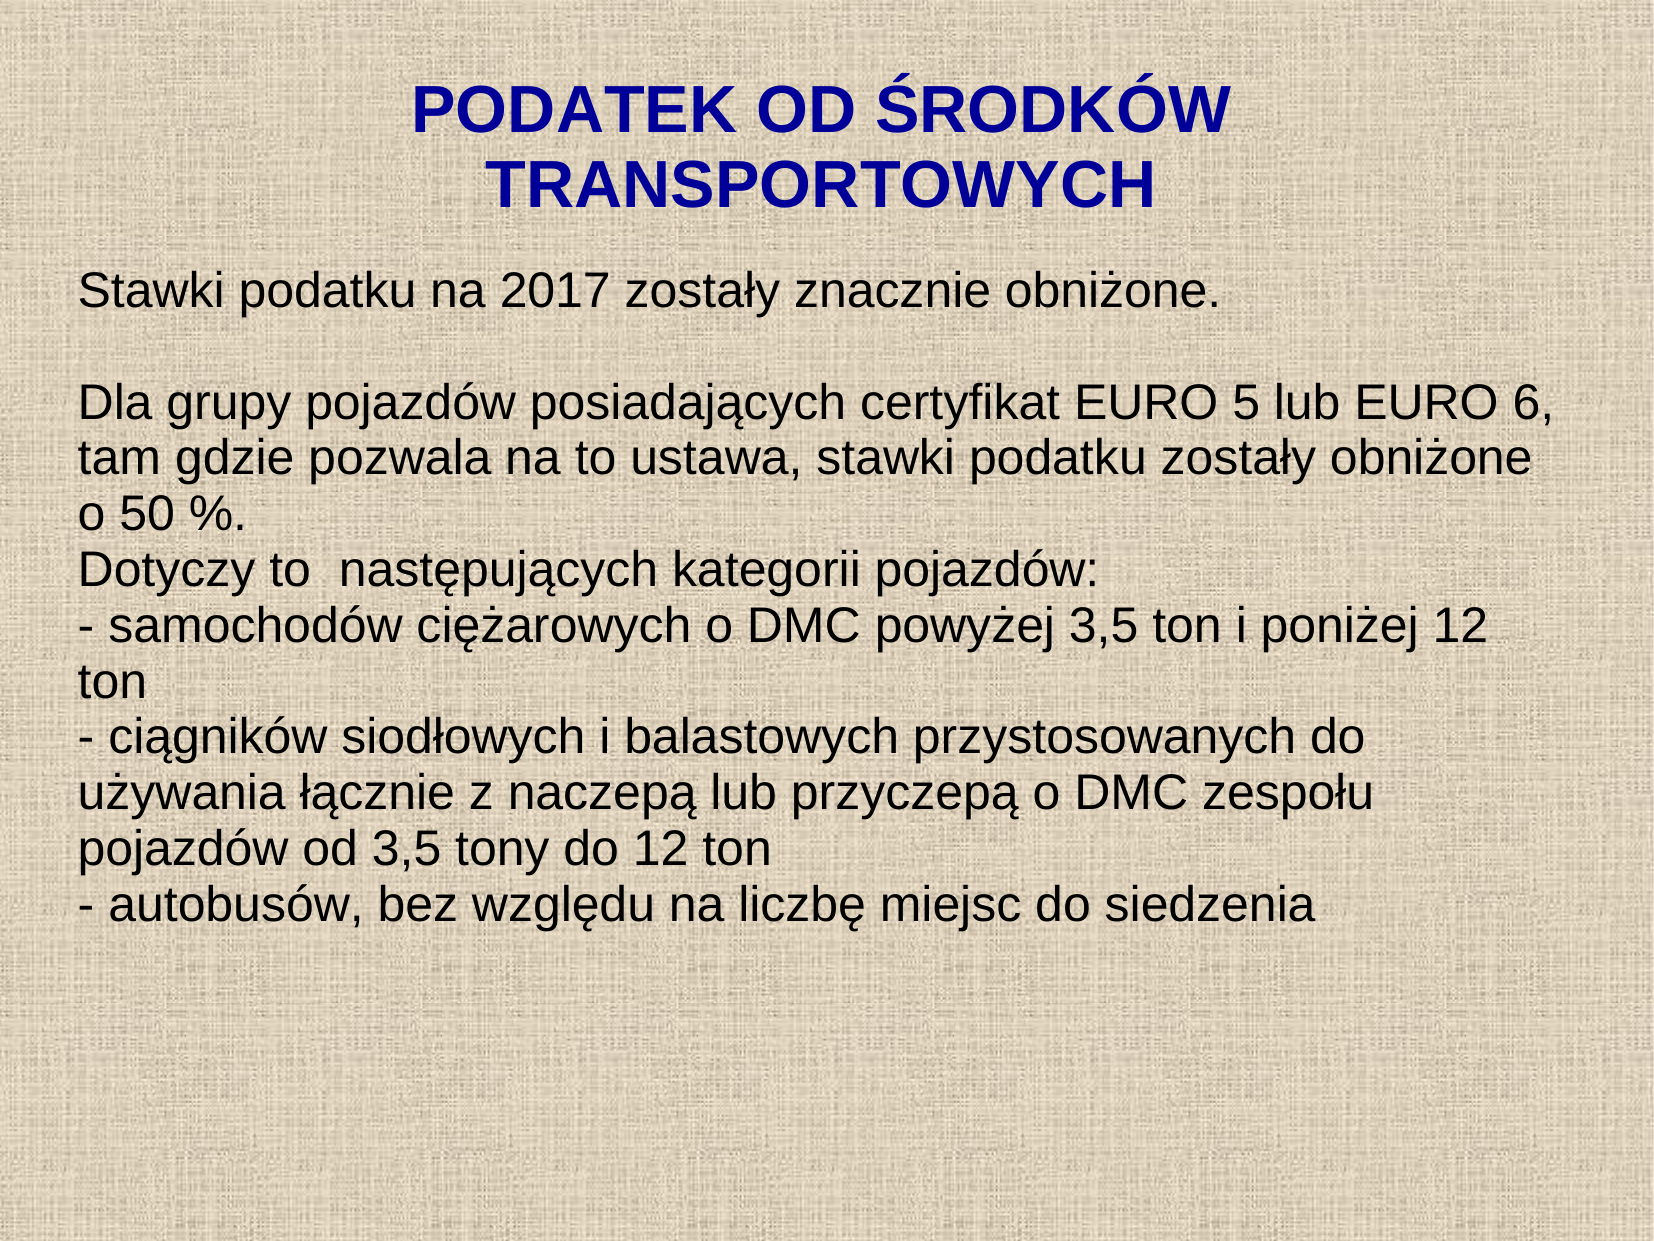

PODATEK OD ŚRODKÓW TRANSPORTOWYCH
Stawki podatku na 2017 zostały znacznie obniżone.
Dla grupy pojazdów posiadających certyfikat EURO 5 lub EURO 6, tam gdzie pozwala na to ustawa, stawki podatku zostały obniżone o 50 %.
Dotyczy to następujących kategorii pojazdów:
- samochodów ciężarowych o DMC powyżej 3,5 ton i poniżej 12 ton
- ciągników siodłowych i balastowych przystosowanych do używania łącznie z naczepą lub przyczepą o DMC zespołu pojazdów od 3,5 tony do 12 ton
- autobusów, bez względu na liczbę miejsc do siedzenia